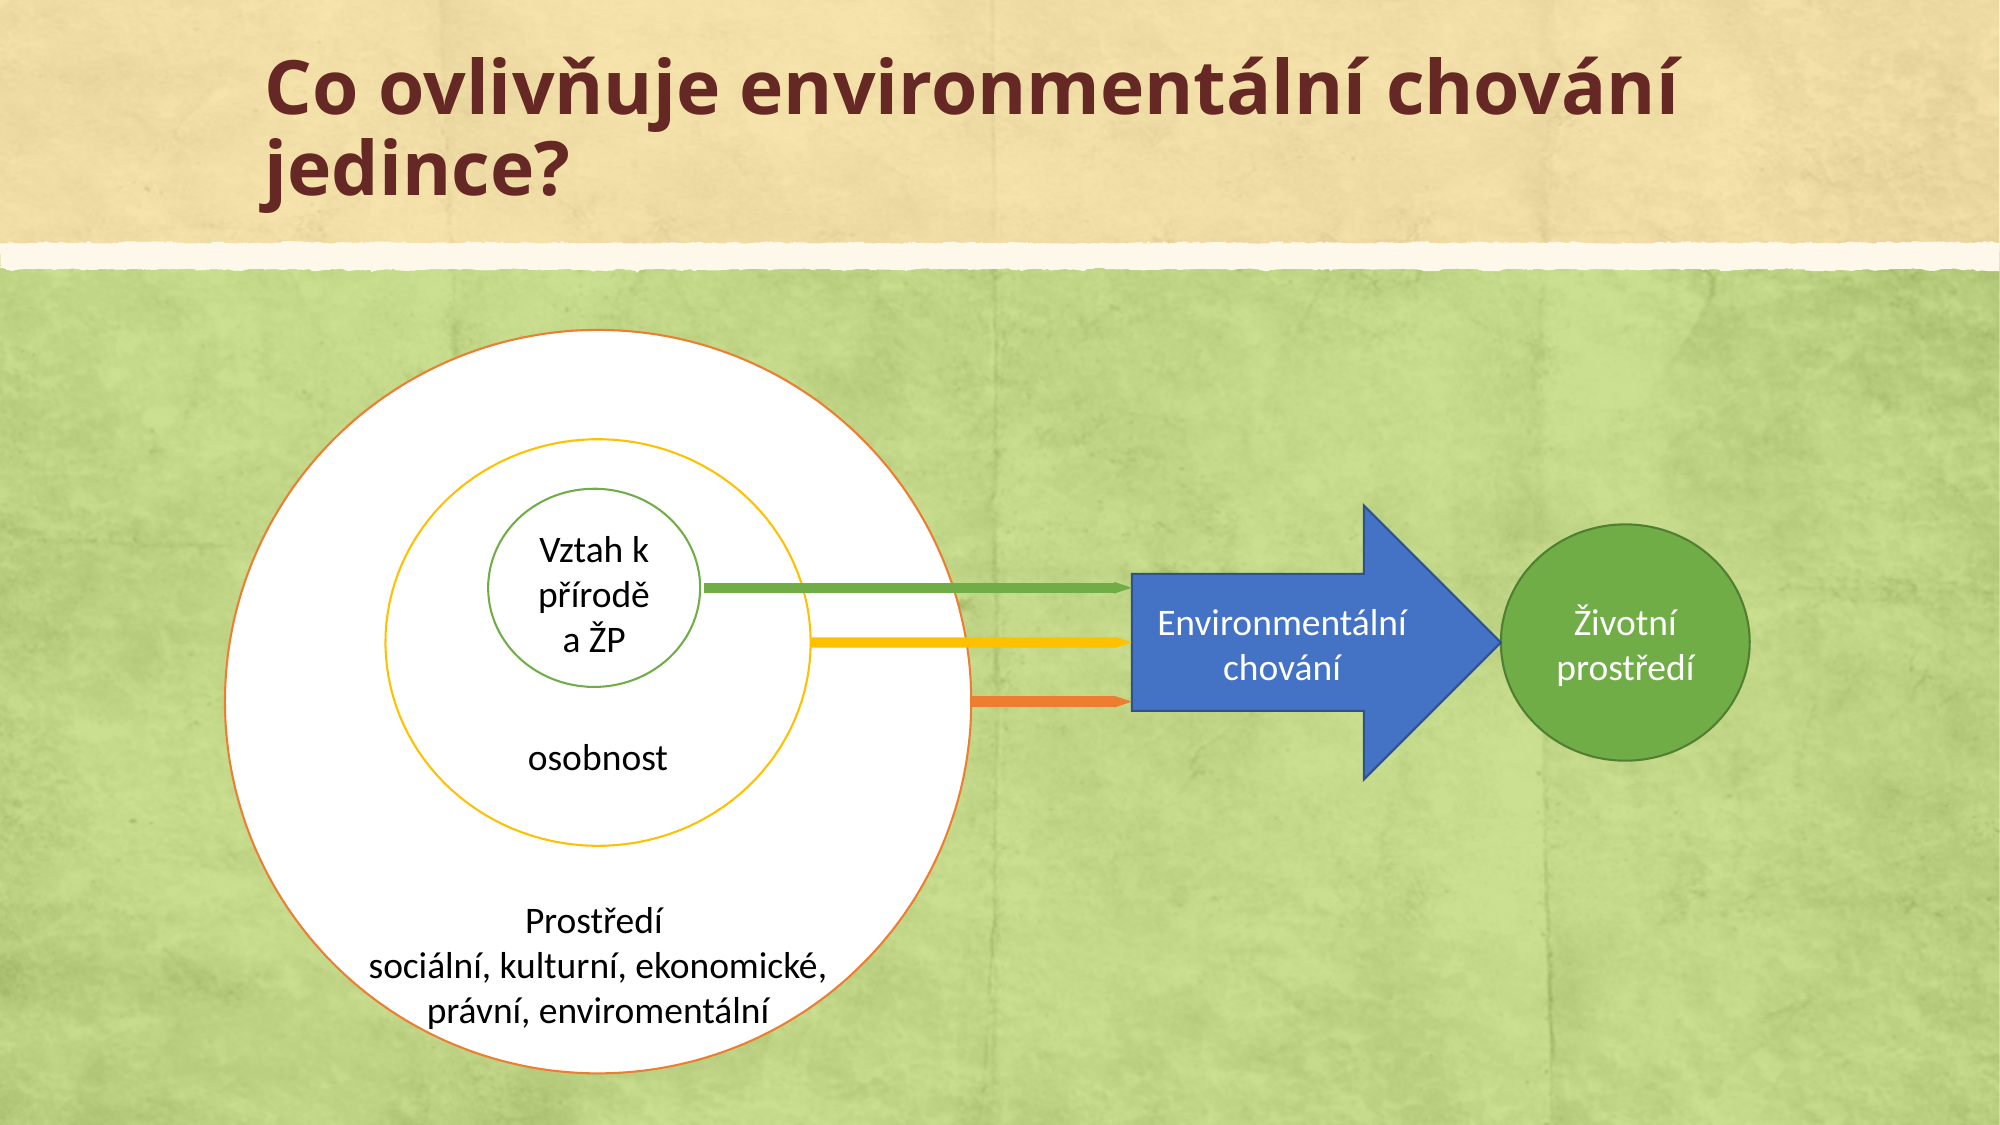

# Co ovlivňuje environmentální chování jedince?
Prostředí
sociální, kulturní, ekonomické, právní, enviromentální
osobnost
Vztah k přírodě a ŽP
Environmentální chování
Životní prostředí